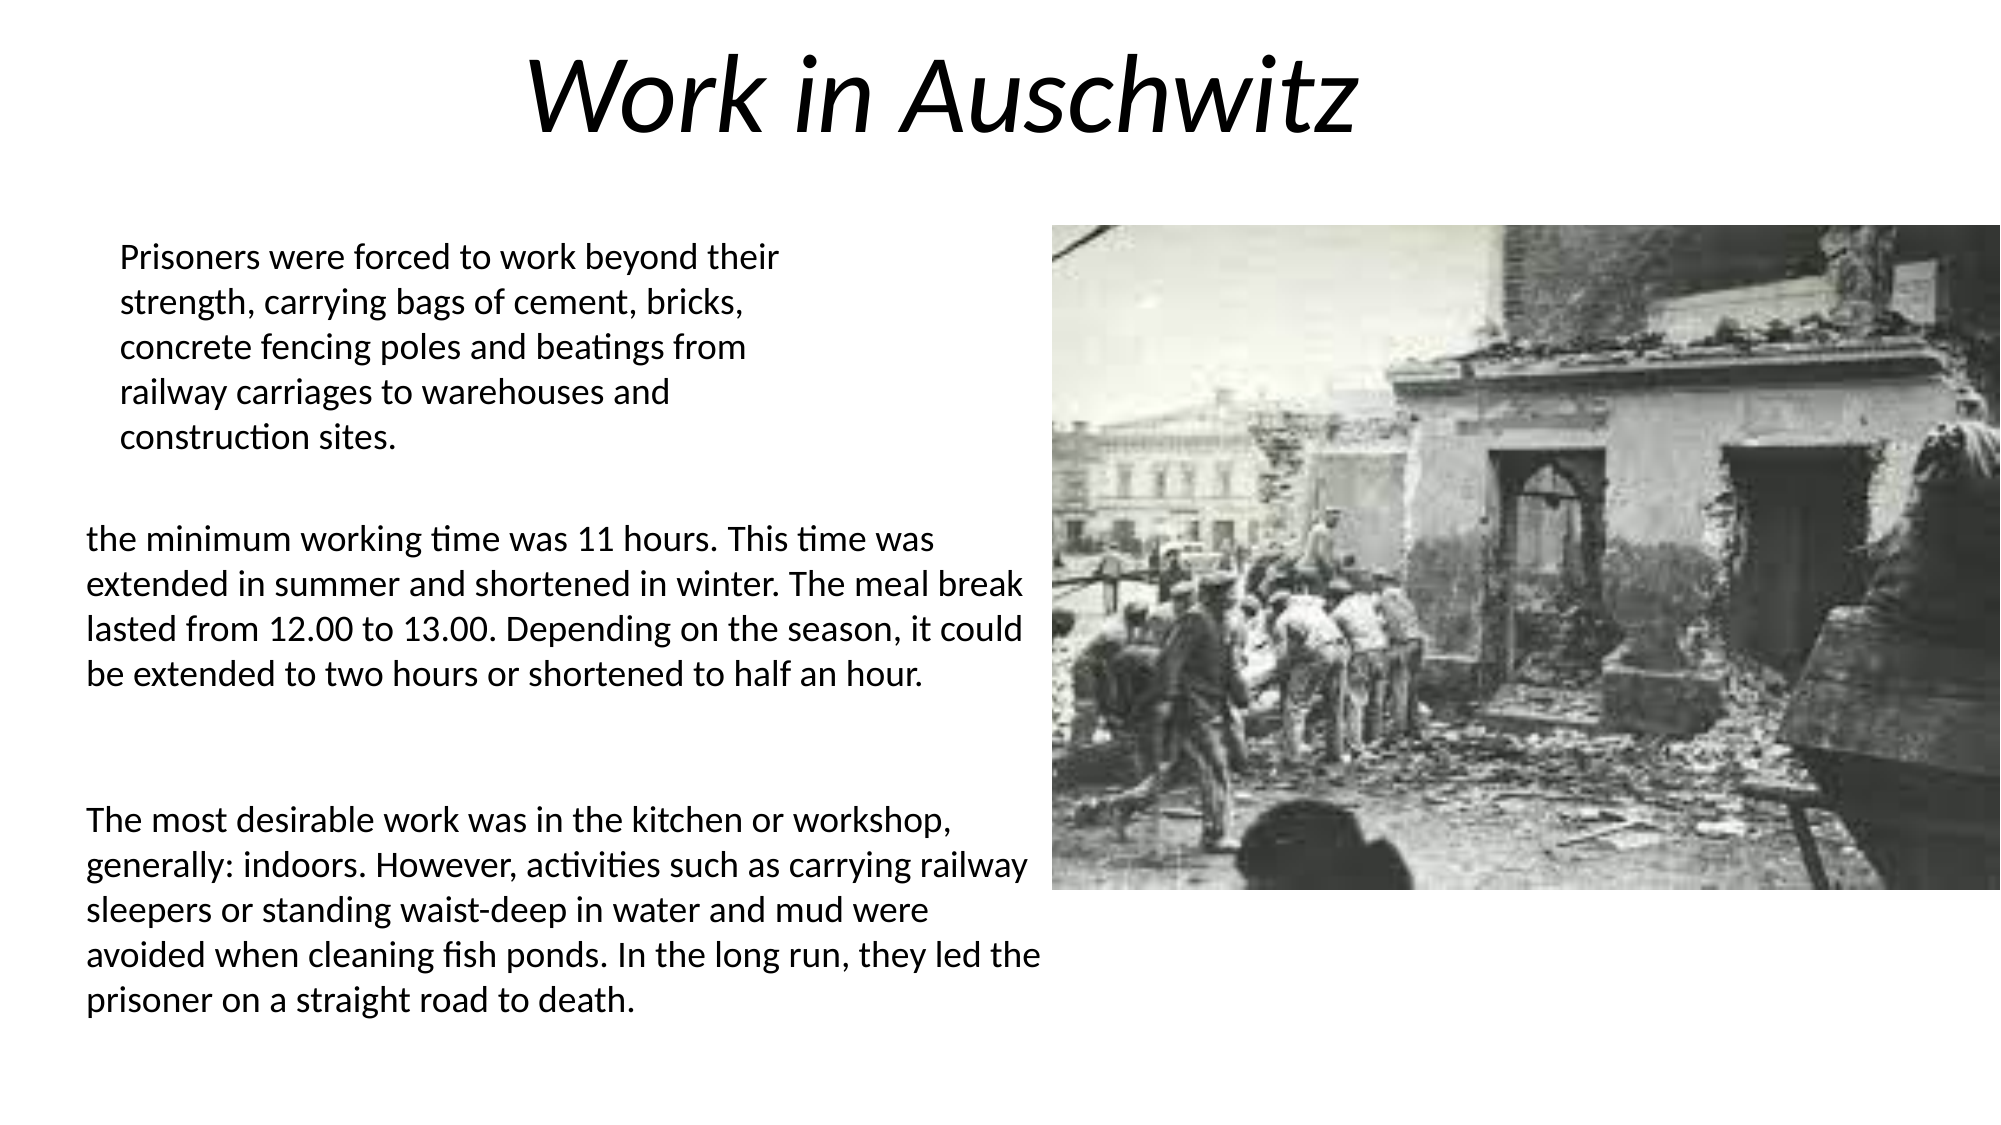

Work in Auschwitz
Prisoners were forced to work beyond their strength, carrying bags of cement, bricks, concrete fencing poles and beatings from railway carriages to warehouses and construction sites.
the minimum working time was 11 hours. This time was extended in summer and shortened in winter. The meal break lasted from 12.00 to 13.00. Depending on the season, it could be extended to two hours or shortened to half an hour.
The most desirable work was in the kitchen or workshop, generally: indoors. However, activities such as carrying railway sleepers or standing waist-deep in water and mud were avoided when cleaning fish ponds. In the long run, they led the prisoner on a straight road to death.